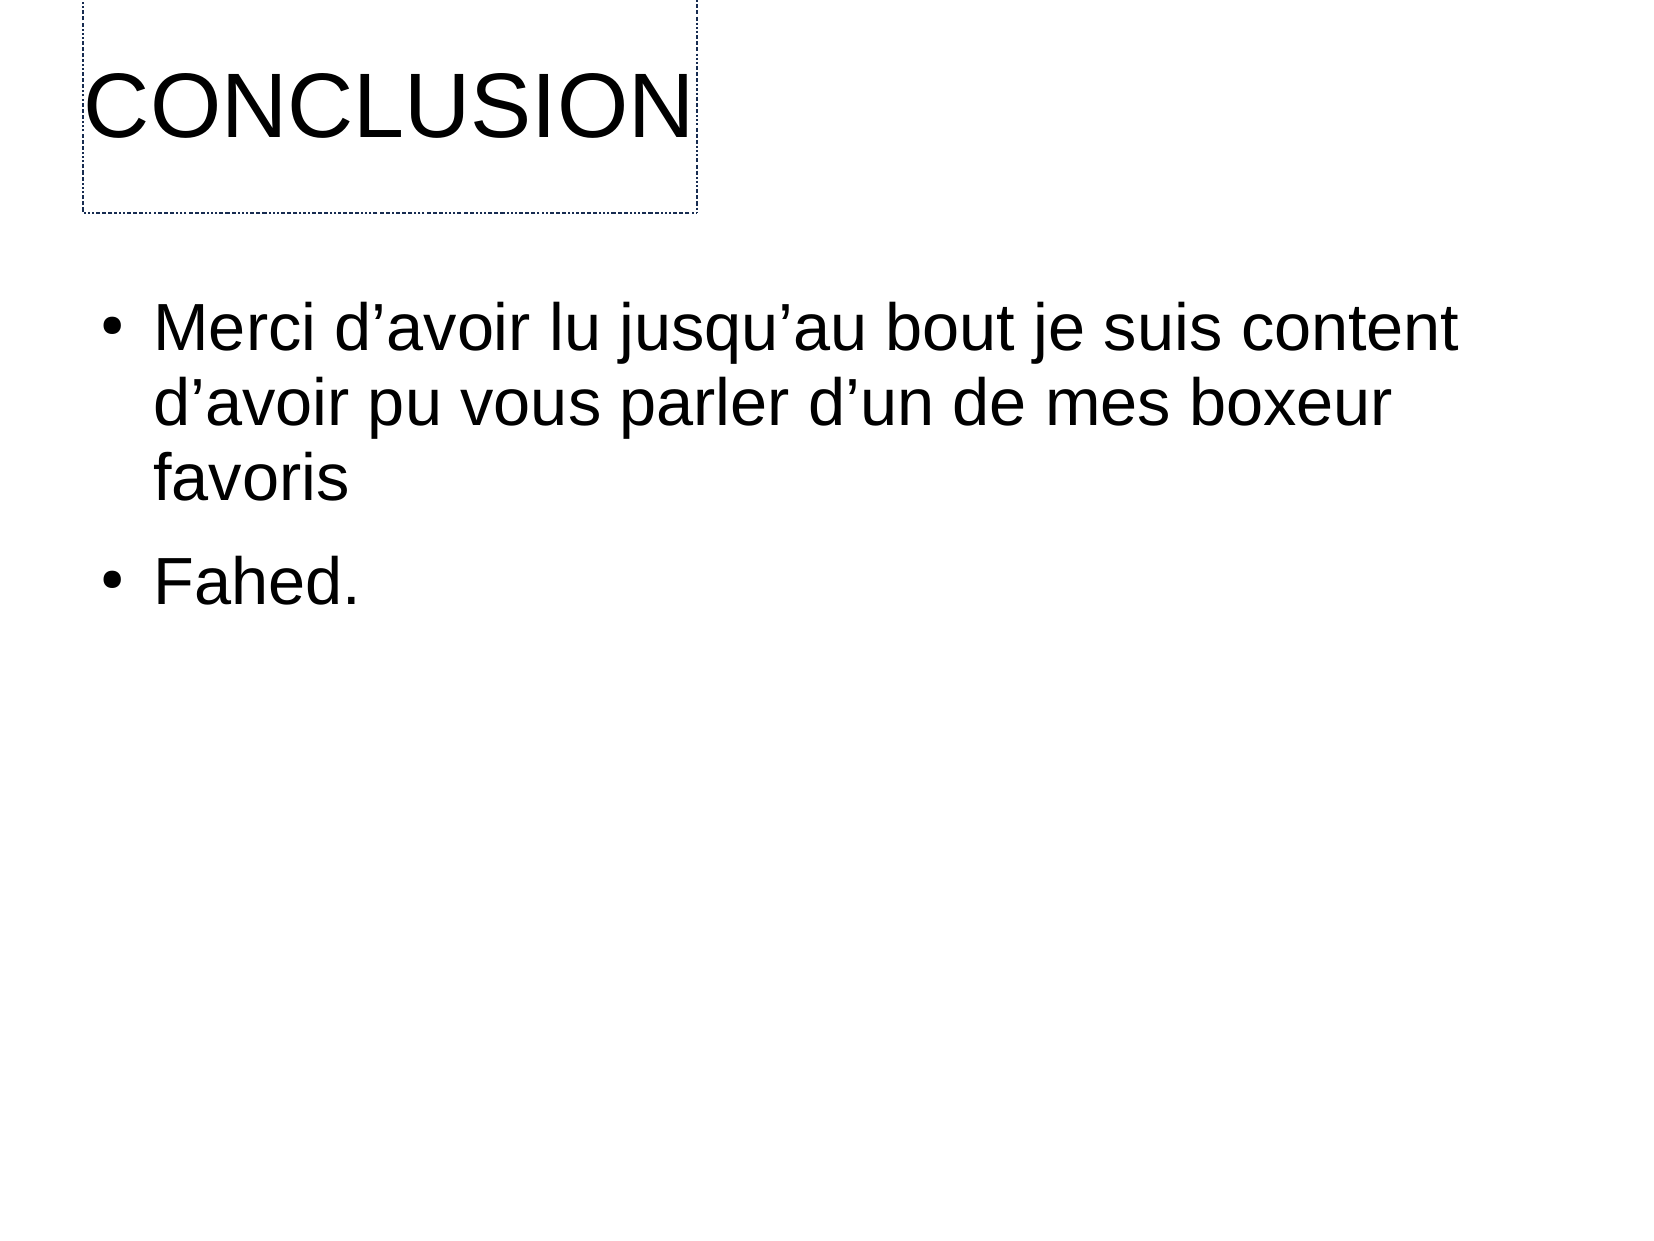

# CONCLUSION
Merci d’avoir lu jusqu’au bout je suis content d’avoir pu vous parler d’un de mes boxeur favoris
Fahed.